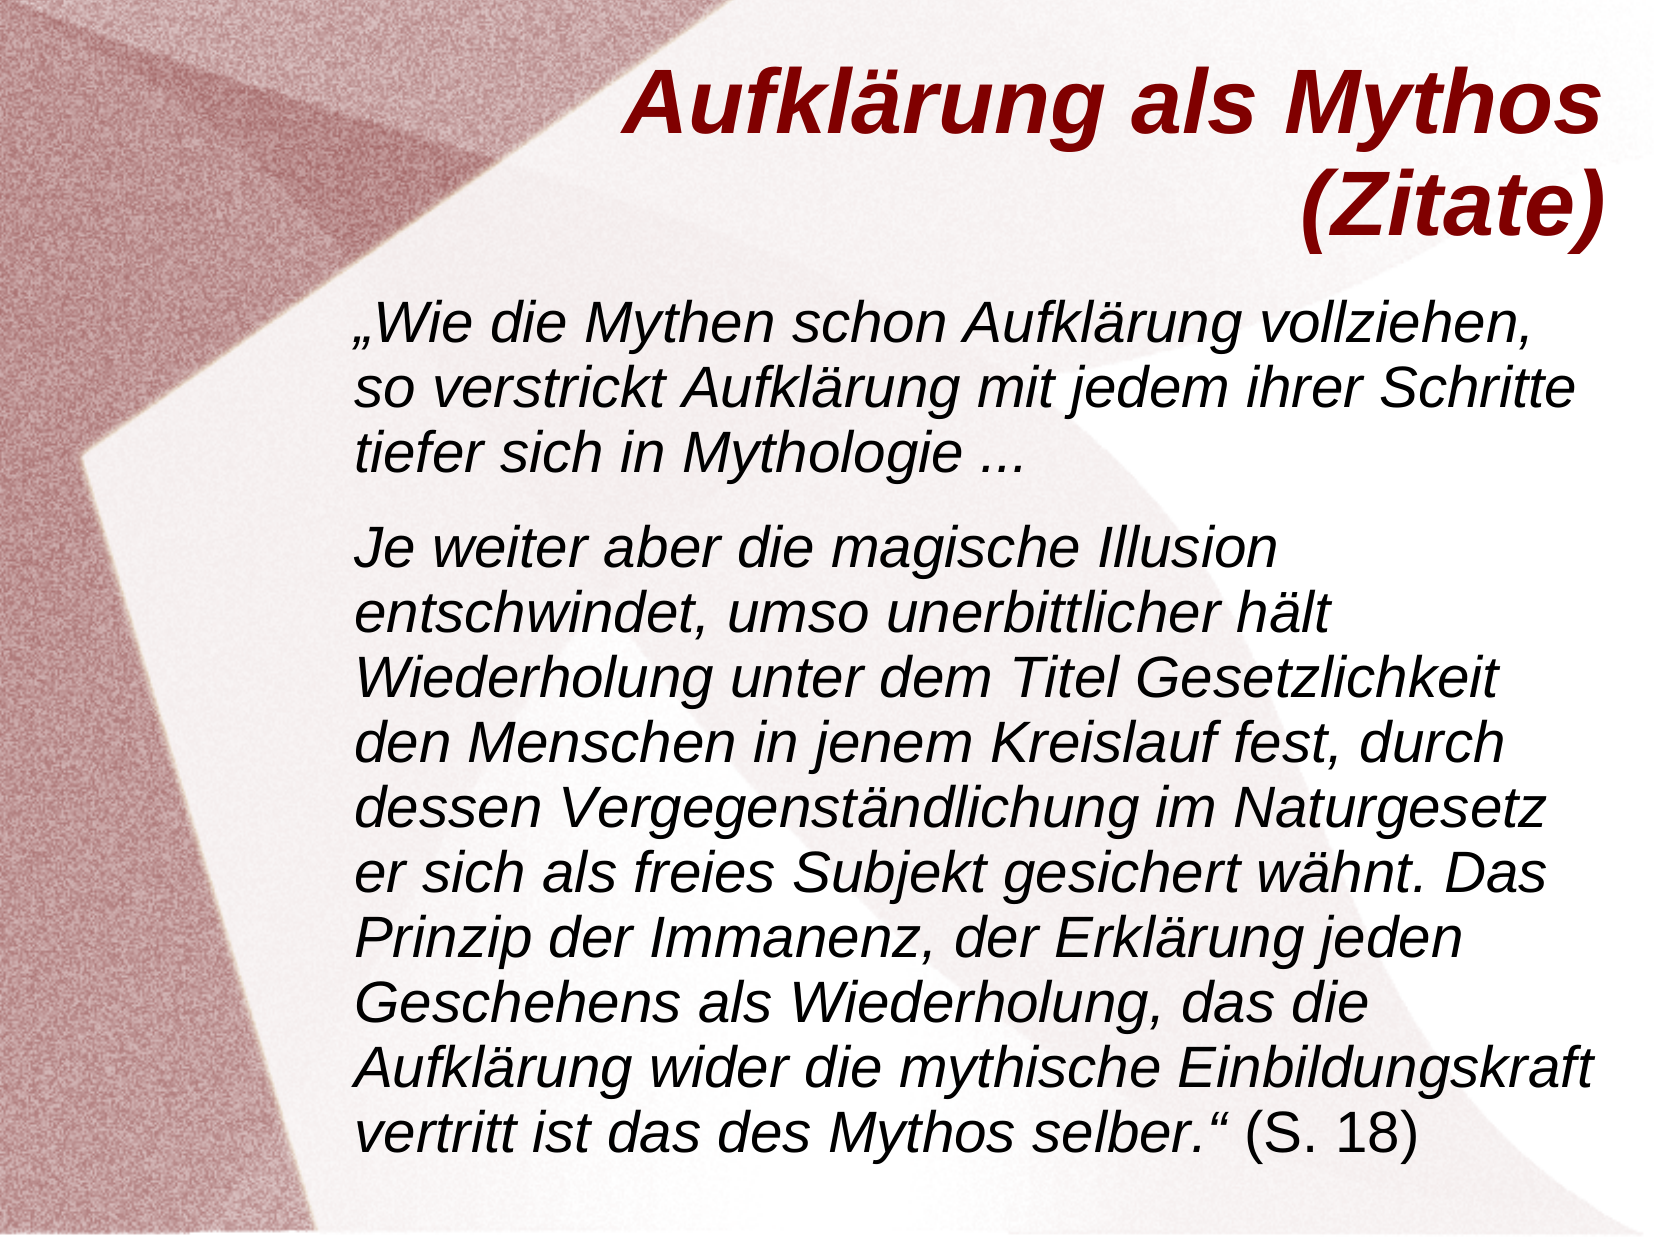

# Aufklärung als Mythos (Zitate)
„Wie die Mythen schon Aufklärung vollziehen, so verstrickt Aufklärung mit jedem ihrer Schritte tiefer sich in Mythologie ...
Je weiter aber die magische Illusion entschwindet, umso unerbittlicher hält Wiederholung unter dem Titel Gesetzlichkeit den Menschen in jenem Kreislauf fest, durch dessen Vergegenständlichung im Naturgesetz er sich als freies Subjekt gesichert wähnt. Das Prinzip der Immanenz, der Erklärung jeden Geschehens als Wiederholung, das die Aufklärung wider die mythische Einbildungskraft vertritt ist das des Mythos selber.“ (S. 18)